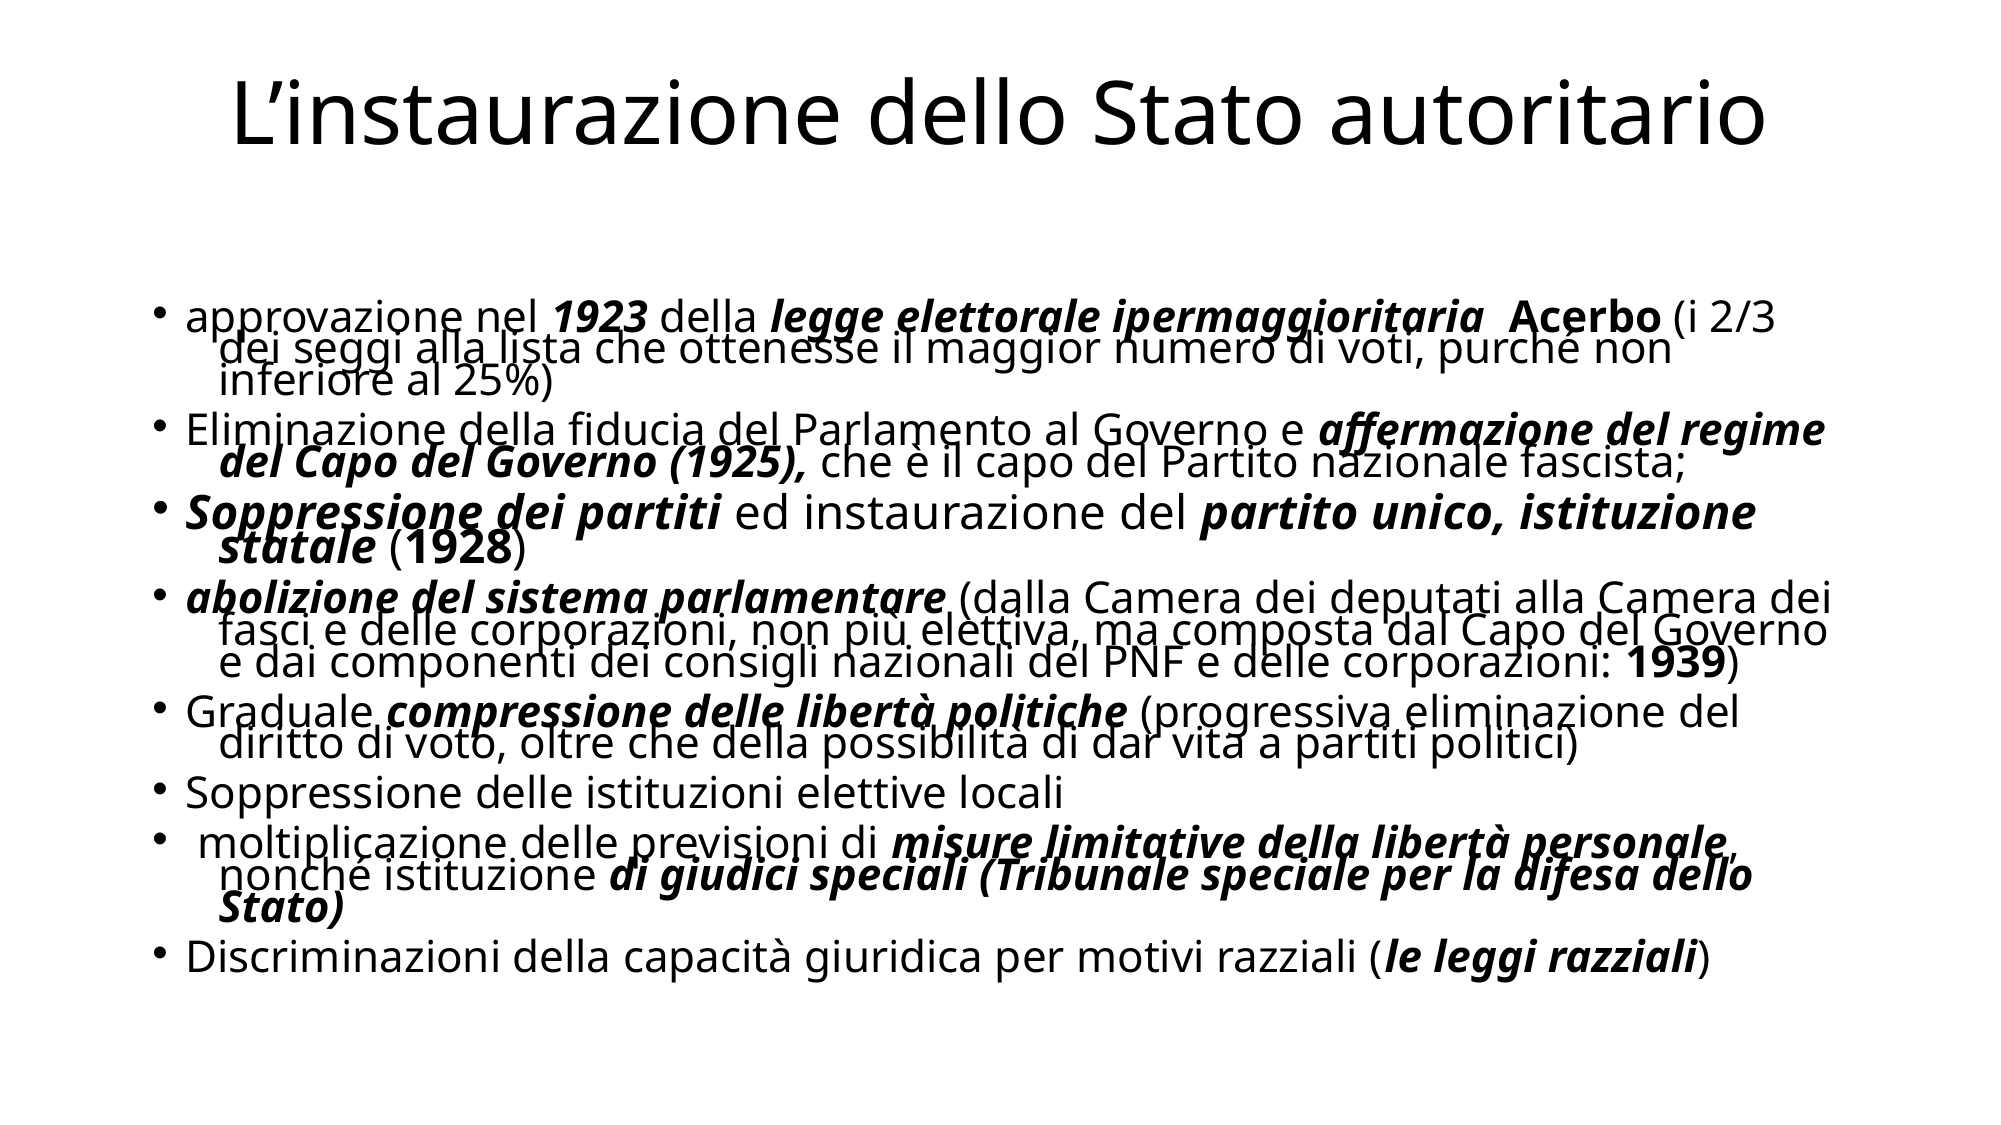

# L’instaurazione dello Stato autoritario
approvazione nel 1923 della legge elettorale ipermaggioritaria Acerbo (i 2/3 dei seggi alla lista che ottenesse il maggior numero di voti, purché non inferiore al 25%)
Eliminazione della fiducia del Parlamento al Governo e affermazione del regime del Capo del Governo (1925), che è il capo del Partito nazionale fascista;
Soppressione dei partiti ed instaurazione del partito unico, istituzione statale (1928)
abolizione del sistema parlamentare (dalla Camera dei deputati alla Camera dei fasci e delle corporazioni, non più elettiva, ma composta dal Capo del Governo e dai componenti dei consigli nazionali del PNF e delle corporazioni: 1939)
Graduale compressione delle libertà politiche (progressiva eliminazione del diritto di voto, oltre che della possibilità di dar vita a partiti politici)
Soppressione delle istituzioni elettive locali
 moltiplicazione delle previsioni di misure limitative della libertà personale, nonché istituzione di giudici speciali (Tribunale speciale per la difesa dello Stato)
Discriminazioni della capacità giuridica per motivi razziali (le leggi razziali)